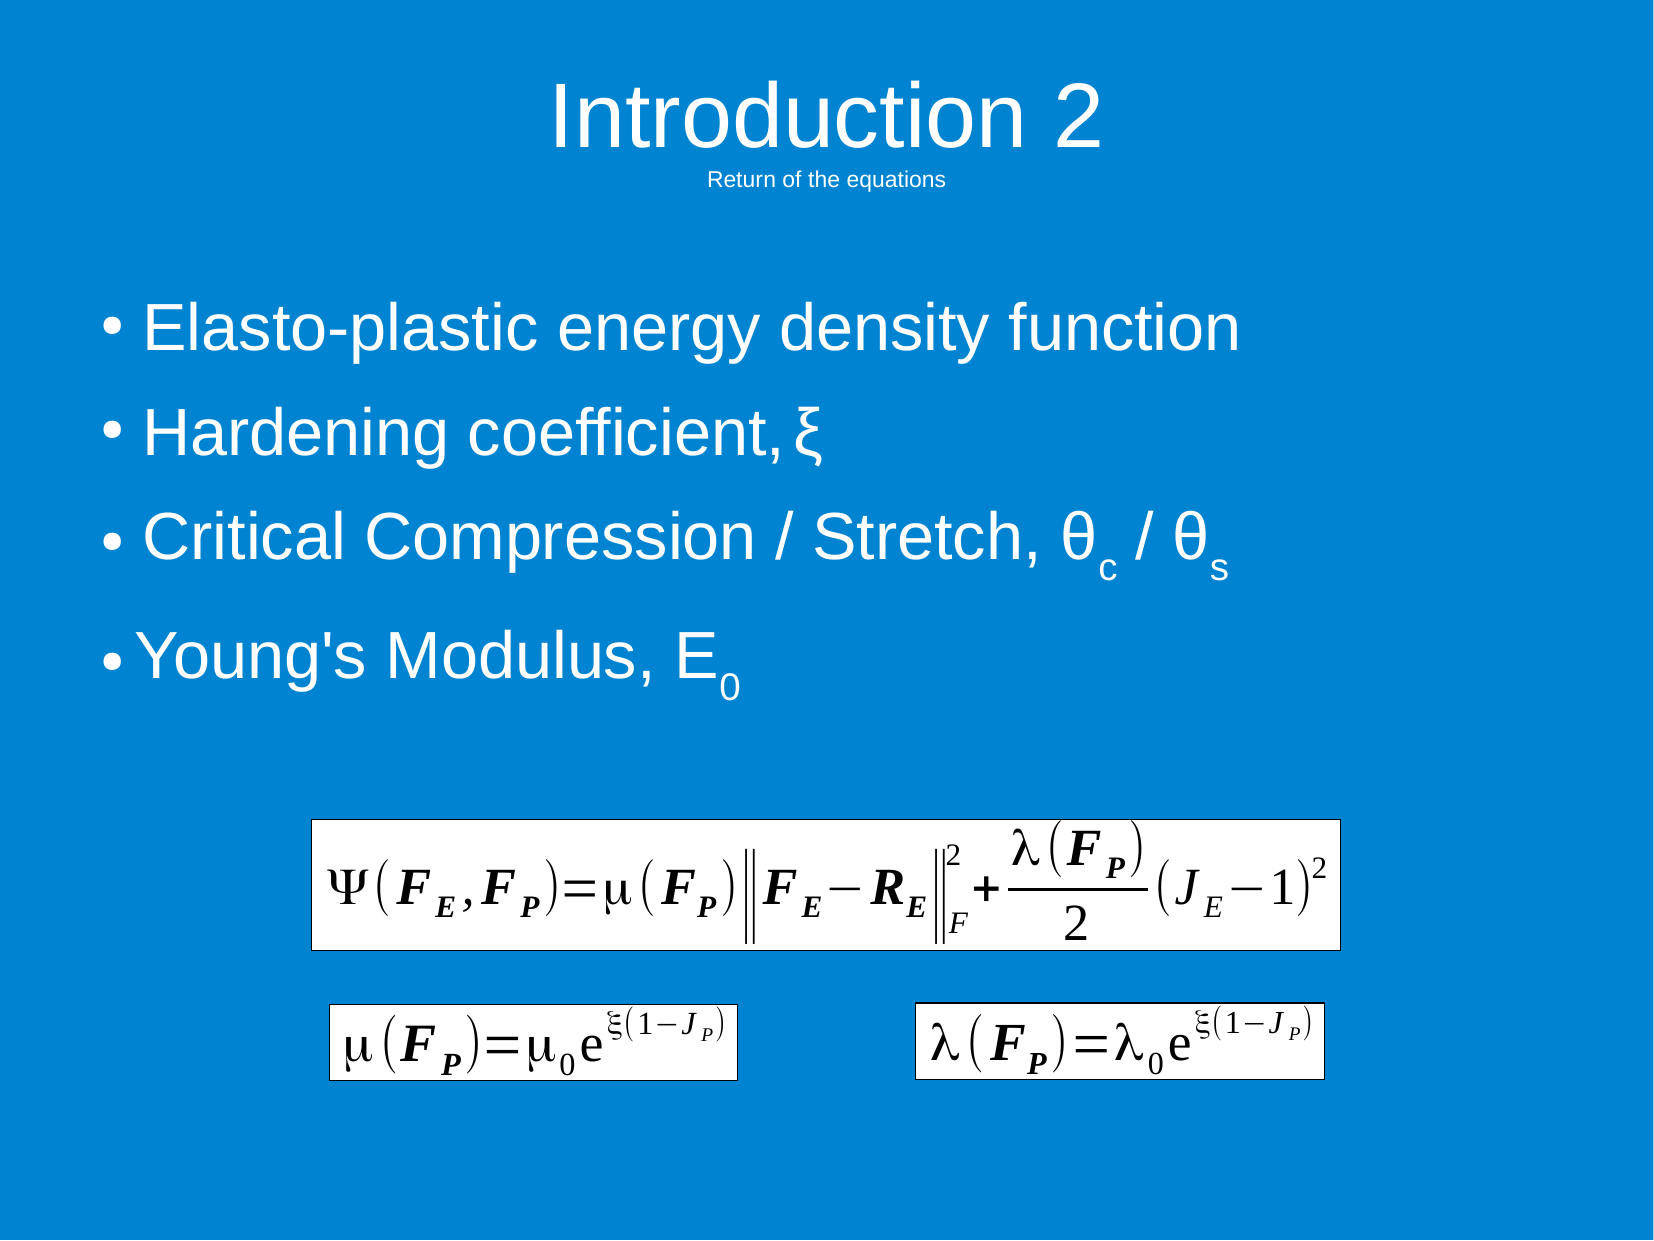

# Introduction 2 Return of the equations
 Elasto-plastic energy density function
 Hardening coefficient, ξ
 Critical Compression / Stretch, θc / θs
 Young's Modulus, E0